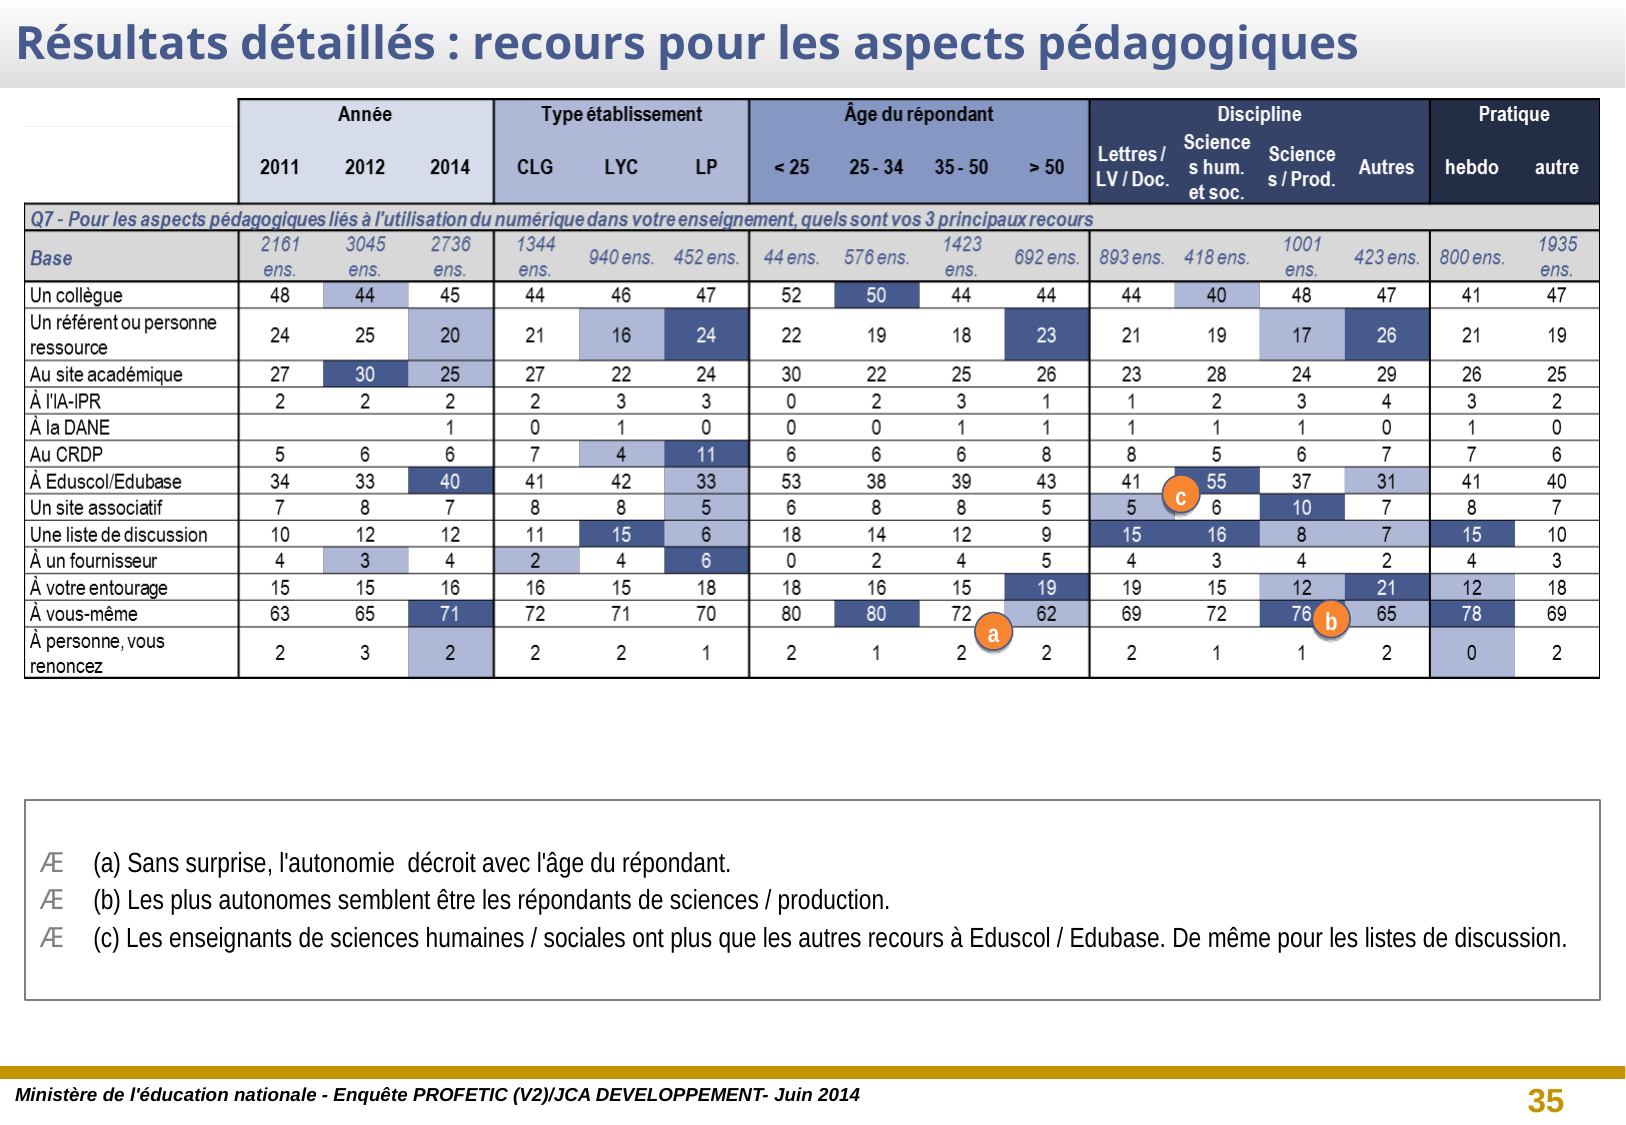

Résultats détaillés : recours pour les aspects pédagogiques
c
b
a
# (a) Sans surprise, l'autonomie décroit avec l'âge du répondant.
(b) Les plus autonomes semblent être les répondants de sciences / production.
(c) Les enseignants de sciences humaines / sociales ont plus que les autres recours à Eduscol / Edubase. De même pour les listes de discussion.
34
Ministère de l'éducation nationale - Enquête PROFETIC (V2)/JCA DEVELOPPEMENT- Juin 2014